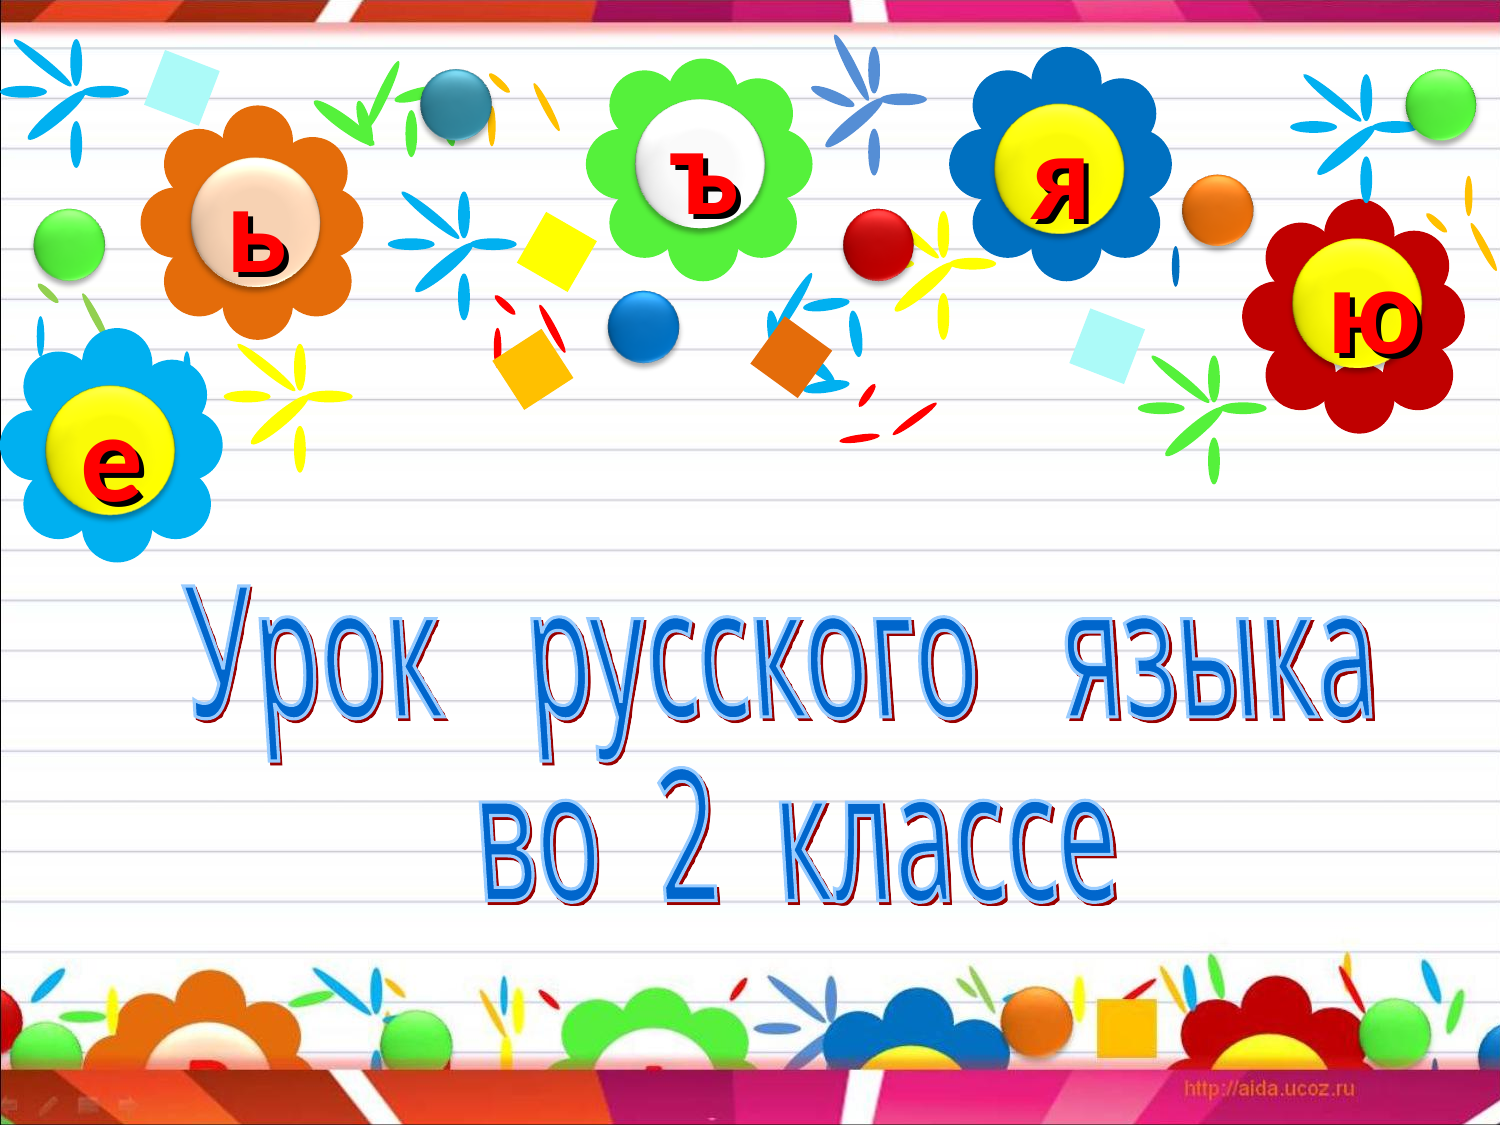

ъ
я
ь
ю
е
Урок русского языка
во 2 классе